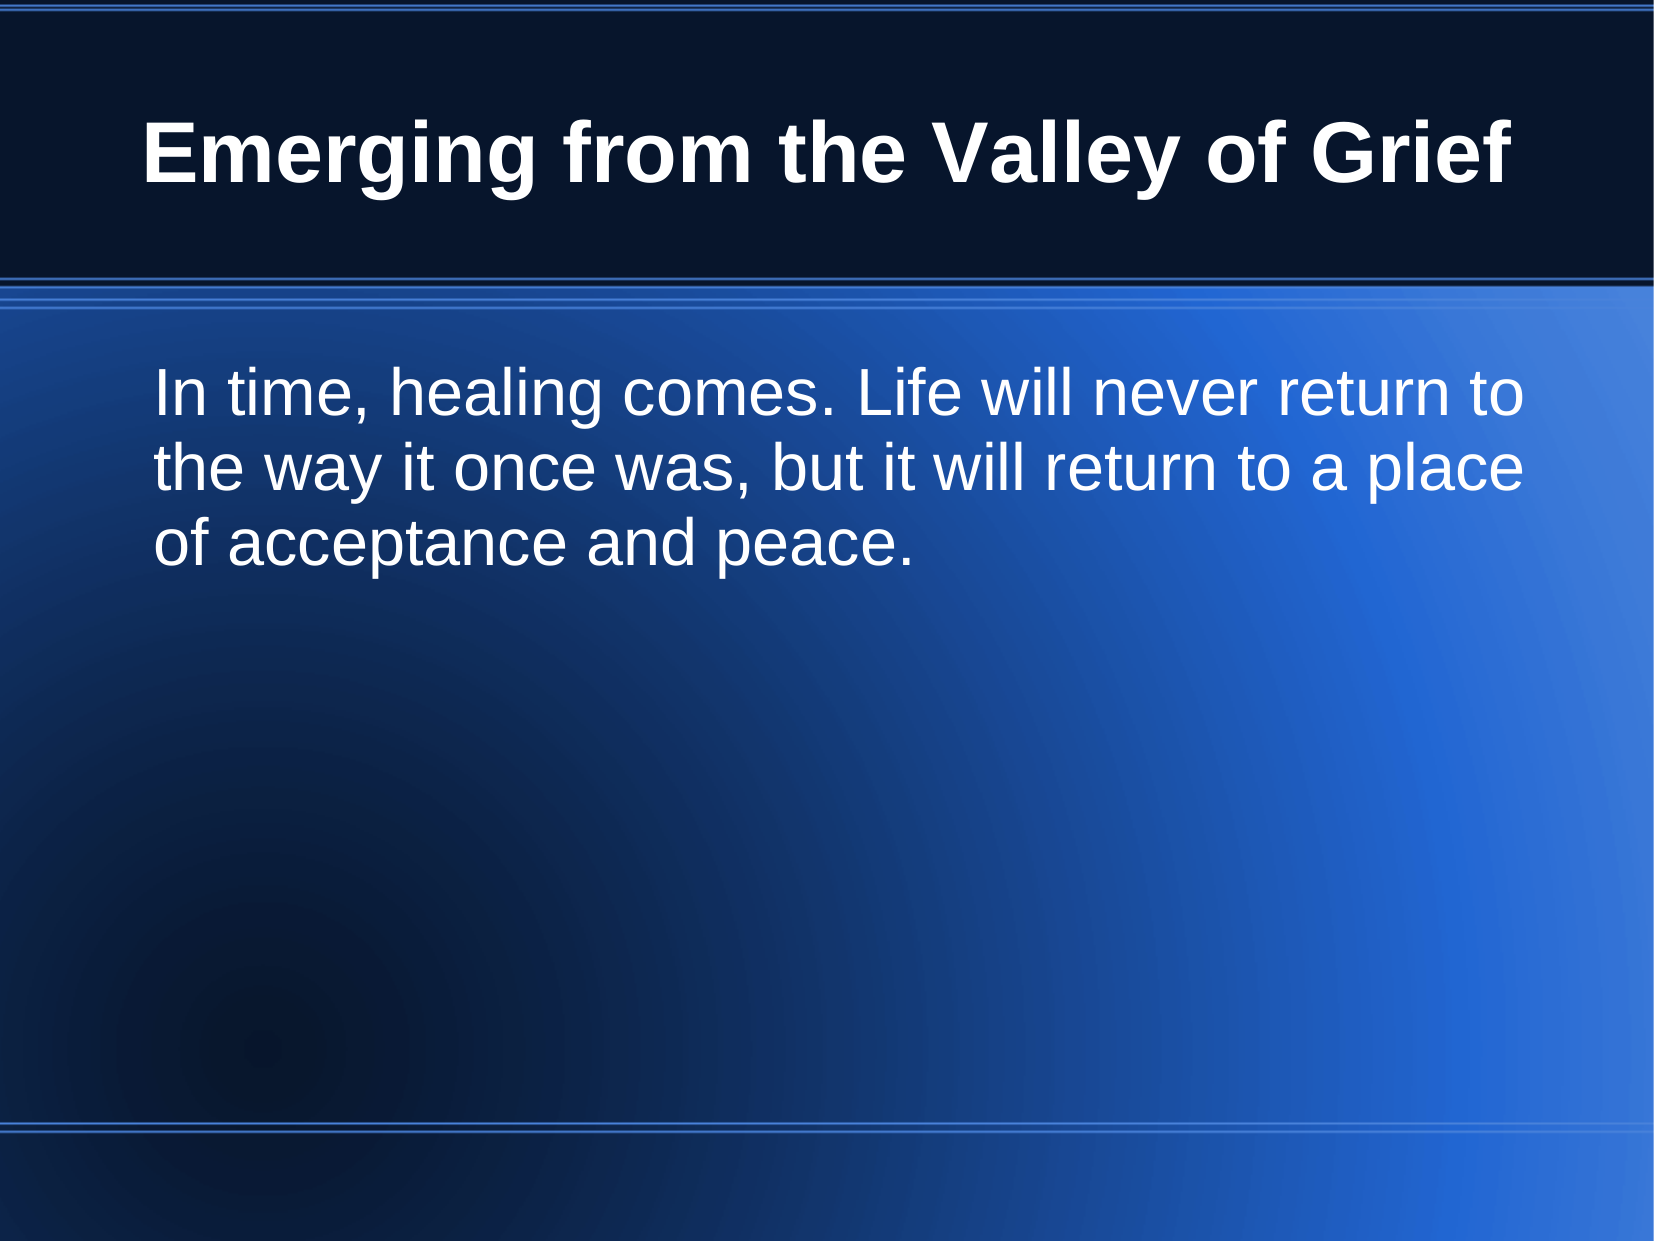

# Emerging from the Valley of Grief
In time, healing comes. Life will never return to the way it once was, but it will return to a place of acceptance and peace.